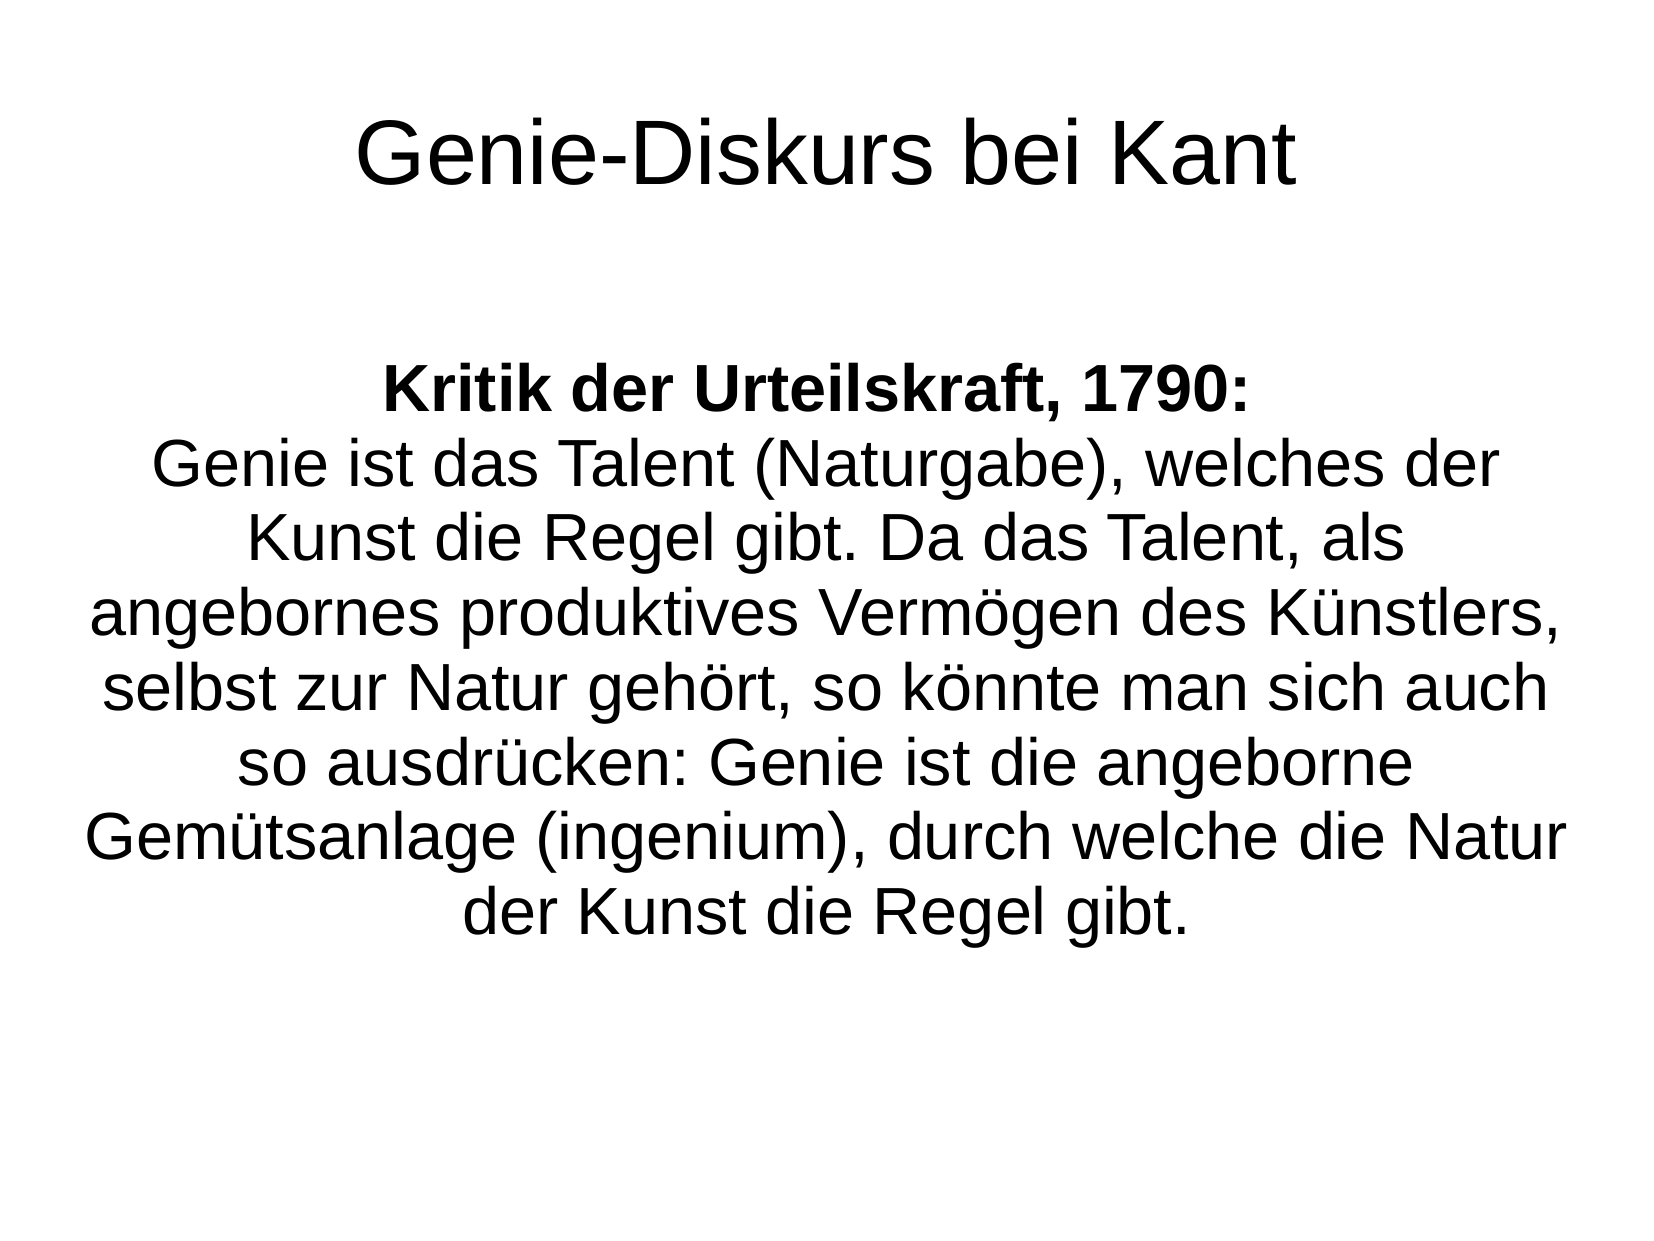

# Genie-Diskurs bei Kant
Kritik der Urteilskraft, 1790:
Genie ist das Talent (Naturgabe), welches der Kunst die Regel gibt. Da das Talent, als angebornes produktives Vermögen des Künstlers, selbst zur Natur gehört, so könnte man sich auch so ausdrücken: Genie ist die angeborne Gemütsanlage (ingenium), durch welche die Natur der Kunst die Regel gibt.